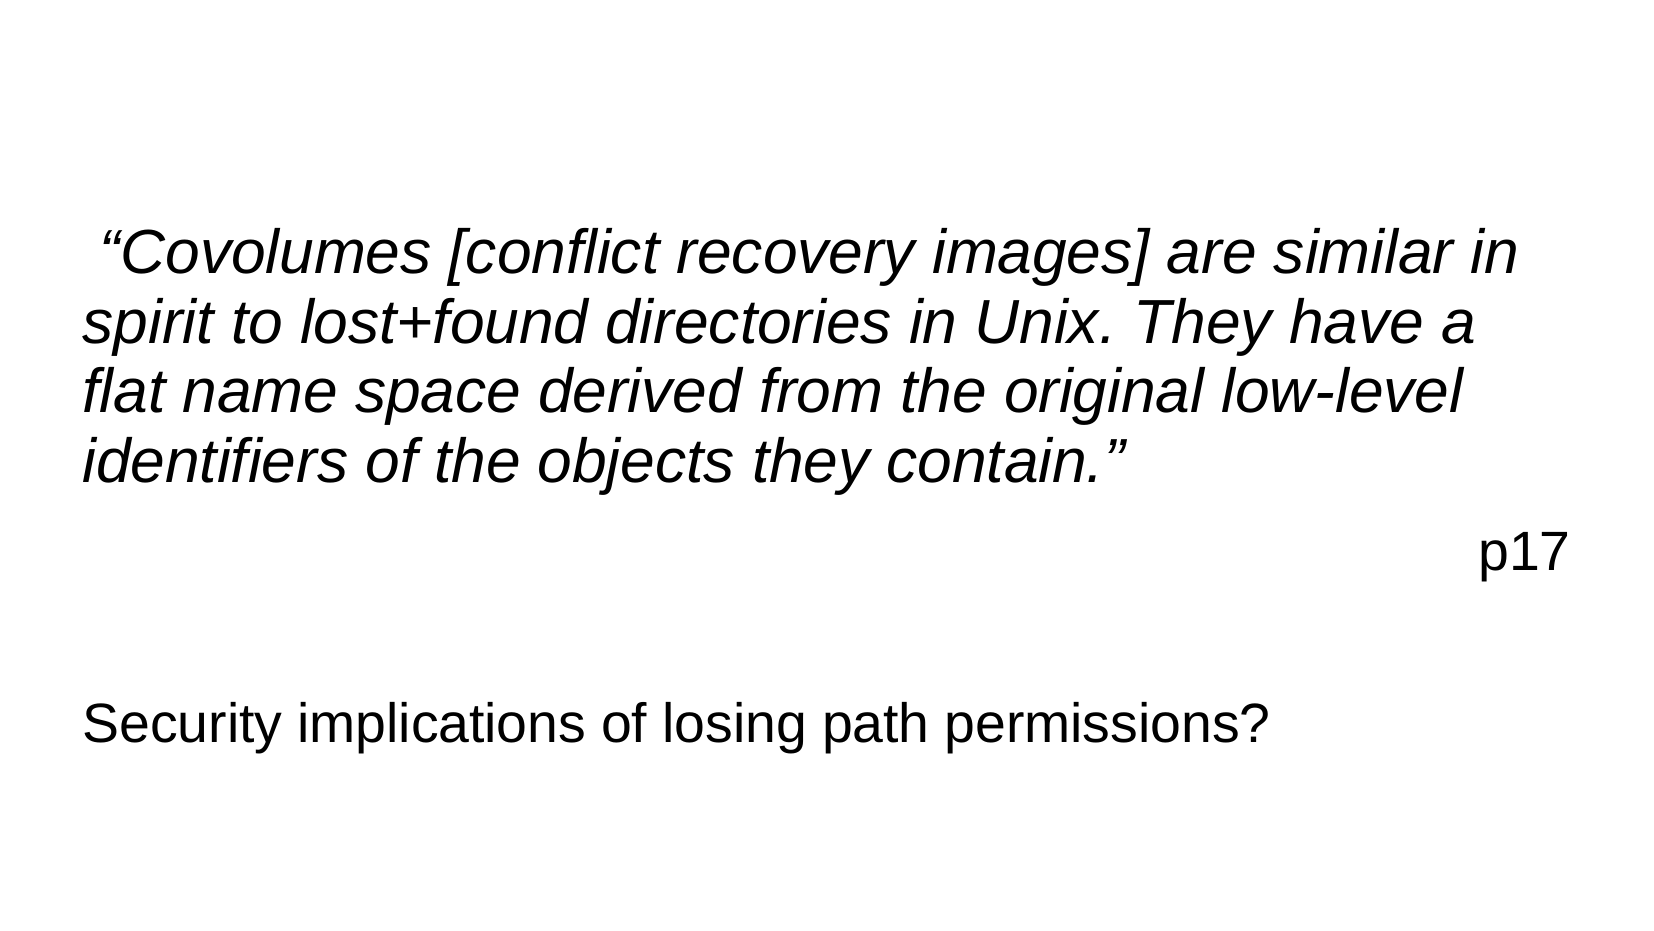

# “Covolumes [conflict recovery images] are similar in spirit to lost+found directories in Unix. They have a flat name space derived from the original low-level identifiers of the objects they contain.”
p17
Security implications of losing path permissions?